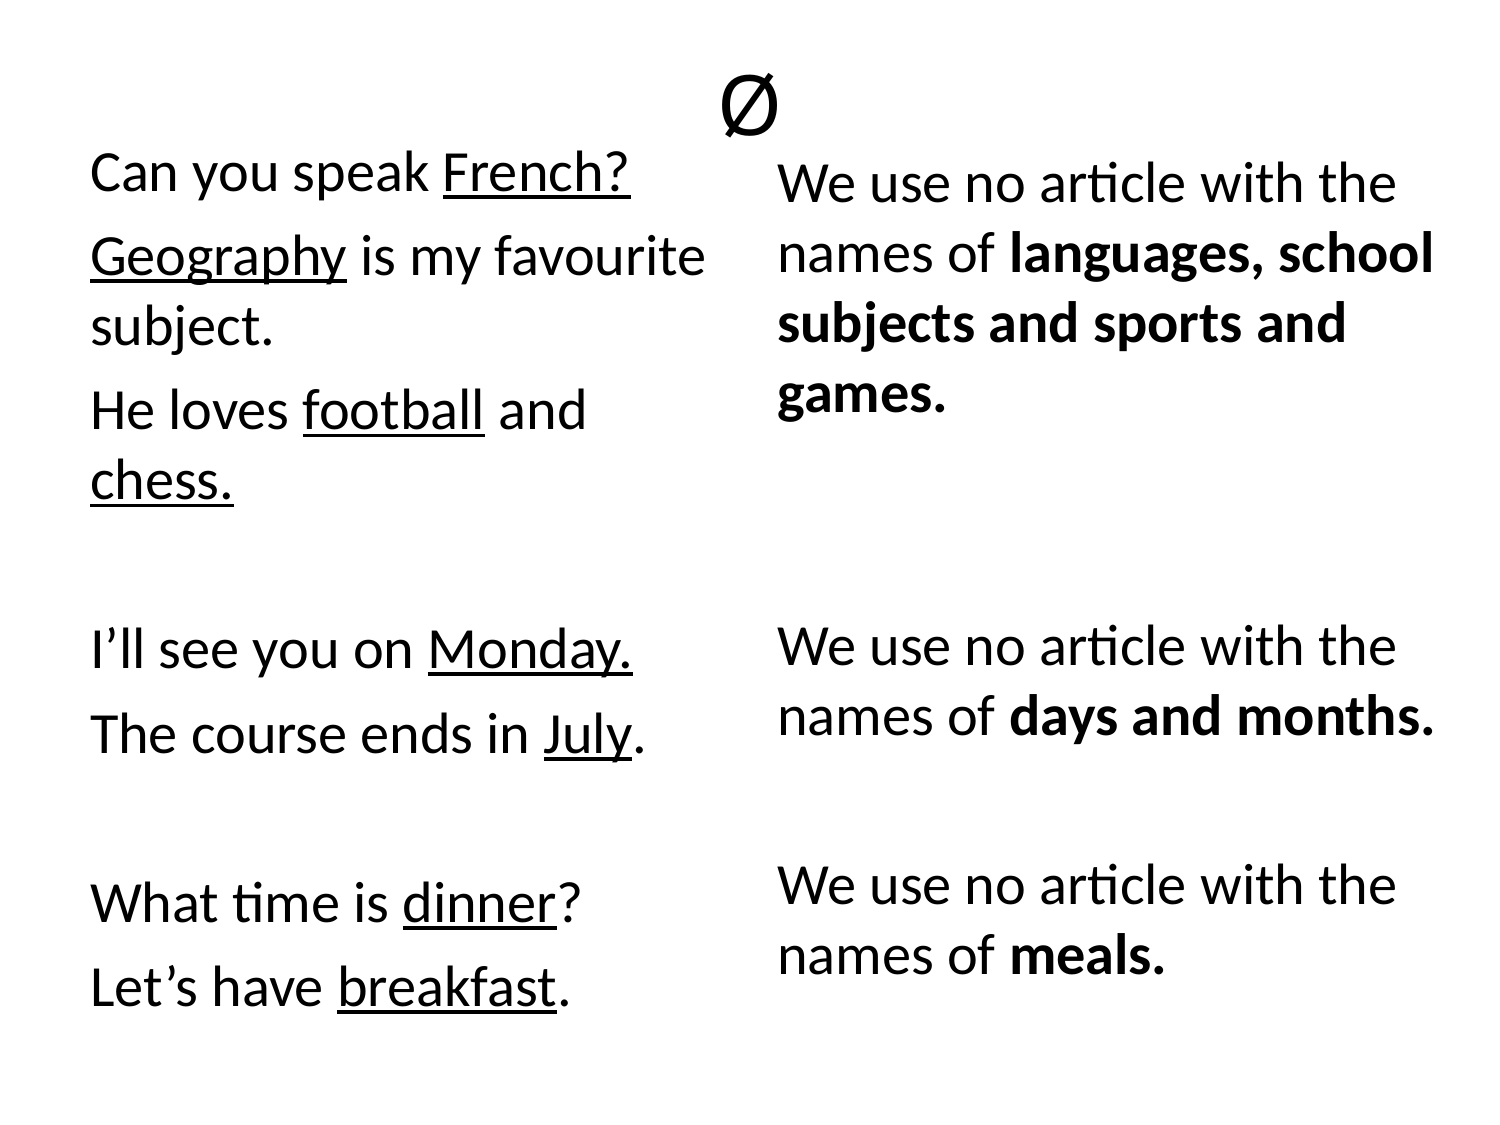

# Ø
Can you speak French?
Geography is my favourite subject.
He loves football and chess.
I’ll see you on Monday.
The course ends in July.
What time is dinner?
Let’s have breakfast.
We use no article with the names of languages, school subjects and sports and games.
We use no article with the names of days and months.
We use no article with the names of meals.